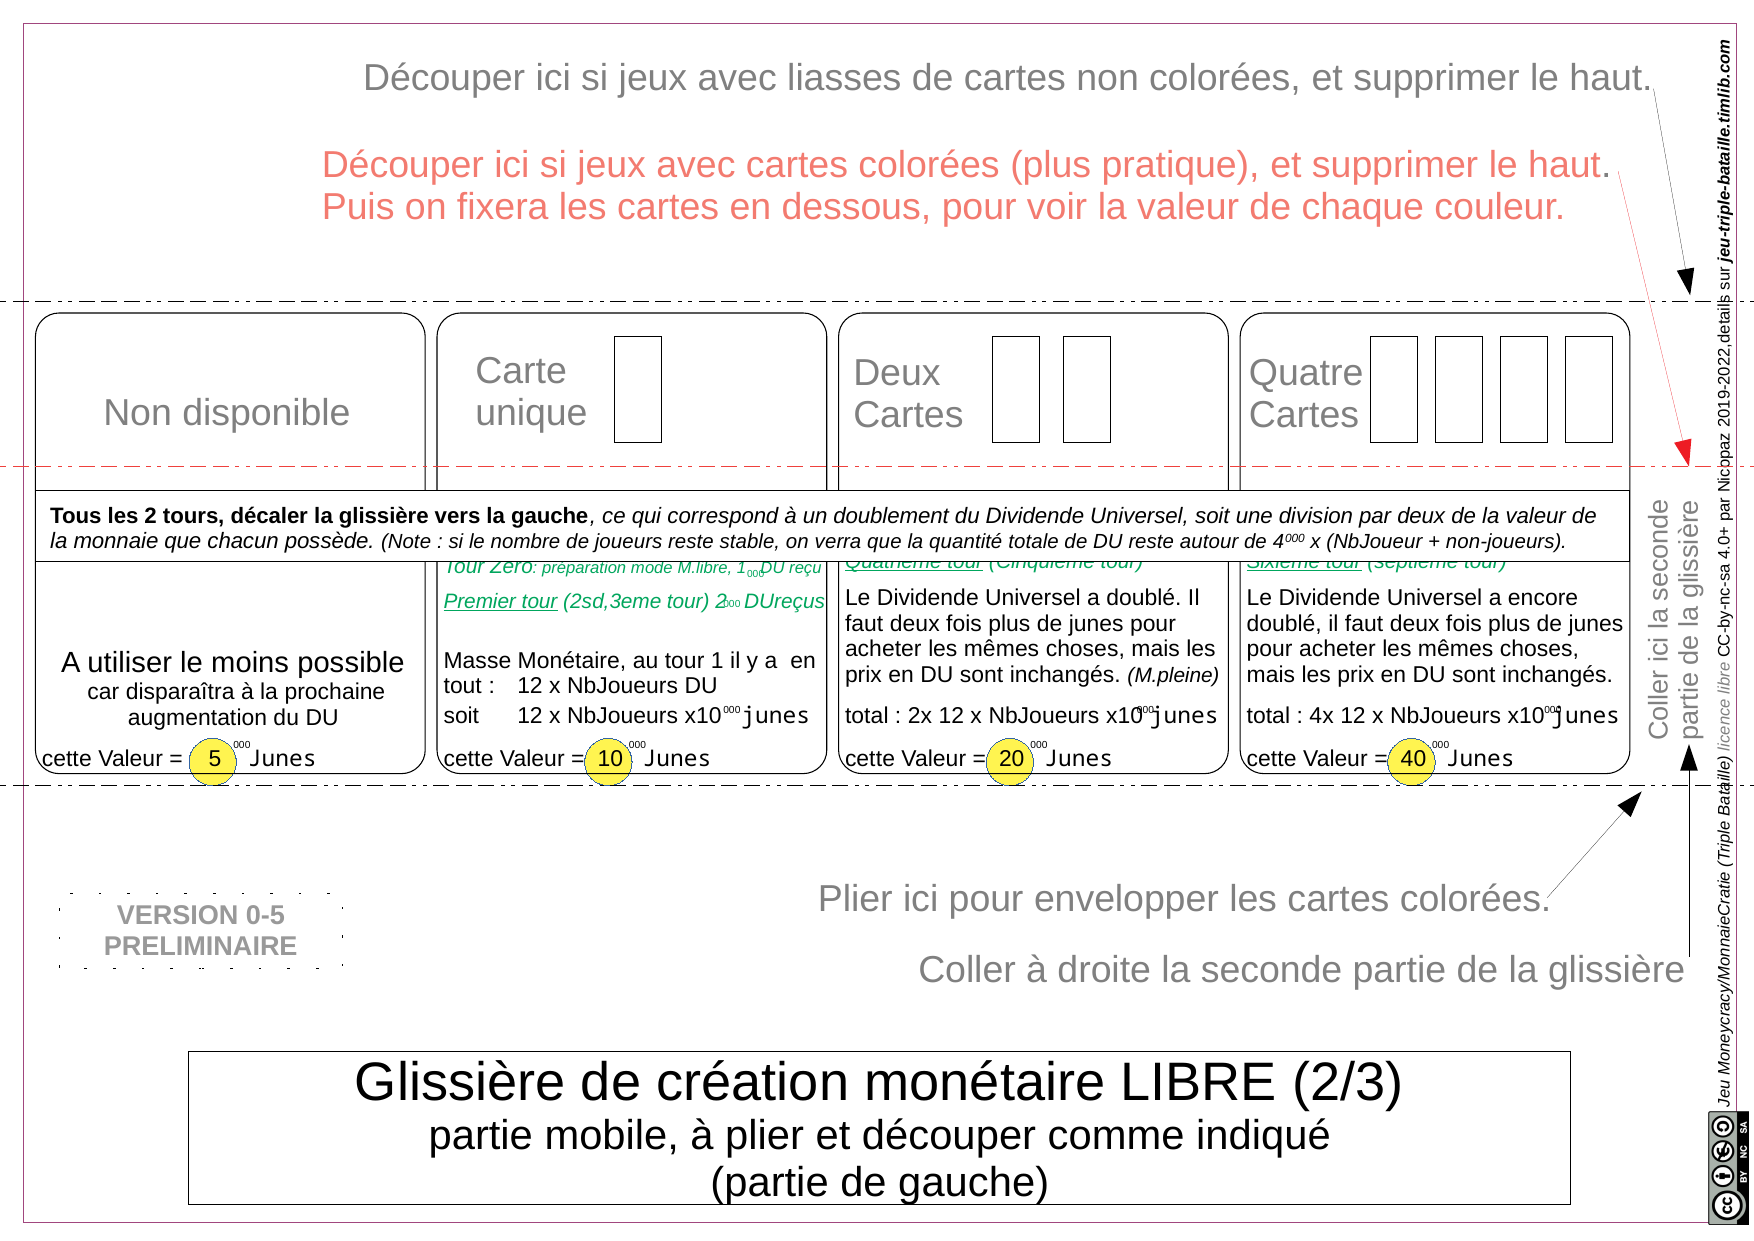

Découper ici si jeux avec liasses de cartes non colorées, et supprimer le haut.
Découper ici si jeux avec cartes colorées (plus pratique), et supprimer le haut.
Puis on fixera les cartes en dessous, pour voir la valeur de chaque couleur.
A utiliser le moins possible
 car disparaîtra à la prochaine augmentation du DU
cette Valeur = 5 Junes
Tour Zéro: préparation mode M.libre, 1 DU reçu
Premier tour (2sd,3eme tour) 2 DUreçus
Masse Monétaire, au tour 1 il y a en tout : 	12 x NbJoueurs DU
soit 	12 x NbJoueurs x10 junes
cette Valeur = 10 Junes
Quatrième tour (Cinquième tour)
Le Dividende Universel a doublé. Il faut deux fois plus de junes pour acheter les mêmes choses, mais les prix en DU sont inchangés. (M.pleine)
total : 2x 12 x NbJoueurs x10 junes
cette Valeur = 20 Junes
Sixième tour (septième tour)
Le Dividende Universel a encore doublé, il faut deux fois plus de junes pour acheter les mêmes choses, mais les prix en DU sont inchangés.
total : 4x 12 x NbJoueurs x10 junes
cette Valeur = 40 Junes
Carte unique
Deux Cartes
Quatre Cartes
Non disponible
Cette valeur = INTÉRÊT par tour
Montant CRÉDIT = 3x cette valeur
Tous les 2 tours, décaler la glissière vers la gauche, ce qui correspond à un doublement du Dividende Universel, soit une division par deux de la valeur de la monnaie que chacun possède. (Note : si le nombre de joueurs reste stable, on verra que la quantité totale de DU reste autour de 4000 x (NbJoueur + non-joueurs).
000
Coller ici la seconde partie de la glissière
000
000
000
000
000
000
000
000
000
et de nouveaux crédits sont disponibles comme indiqué.
Plier ici pour envelopper les cartes colorées.
VERSION 0-5 PRELIMINAIRE
Coller à droite la seconde partie de la glissière
# Glissière de création monétaire LIBRE (2/3) partie mobile, à plier et découper comme indiqué (partie de gauche)
À utiliser le moins possible
(disparaîtra à la prochaine dévaluation/inflation)
Carte= 1/2 monnaie INITIALE
Monnaie Initiale, au départ il y en a en tout 12 x NbJoueurs
Première série de crédits ( fonds propres nécessaires:
NbJoueurs x monnaie INITIALE
Carte= 1 monnaie INITIALE
Ci dessous, consignes pour banque centrale et préparation des crédits disponibles : lorsqu’un lot de crédit est épuisé, décaler la glissière vers la gauche, ce qui correspond à une dévaluation par deux, et de nouveaux crédits sont disponibles comme indiqué.
carte = monnaie INITIALE